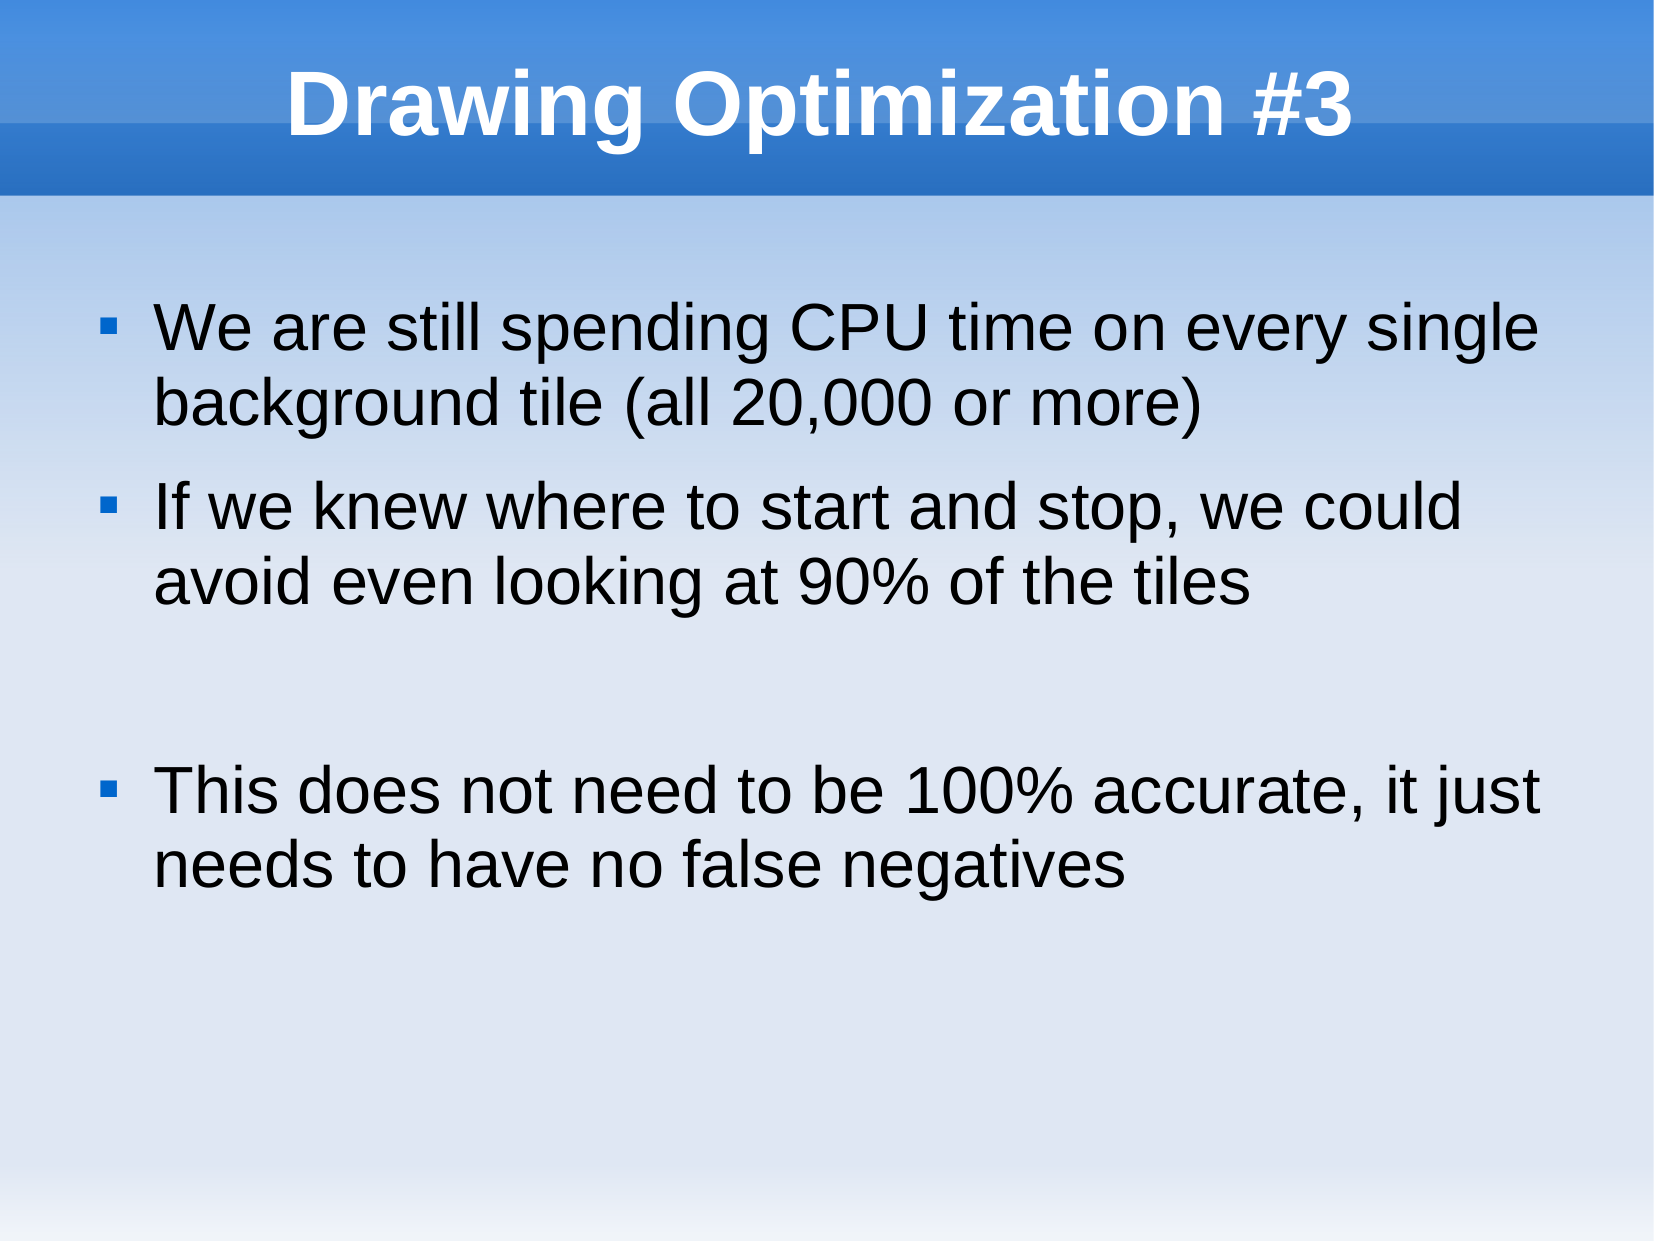

# Drawing Optimization #3
We are still spending CPU time on every single background tile (all 20,000 or more)
If we knew where to start and stop, we could avoid even looking at 90% of the tiles
This does not need to be 100% accurate, it just needs to have no false negatives